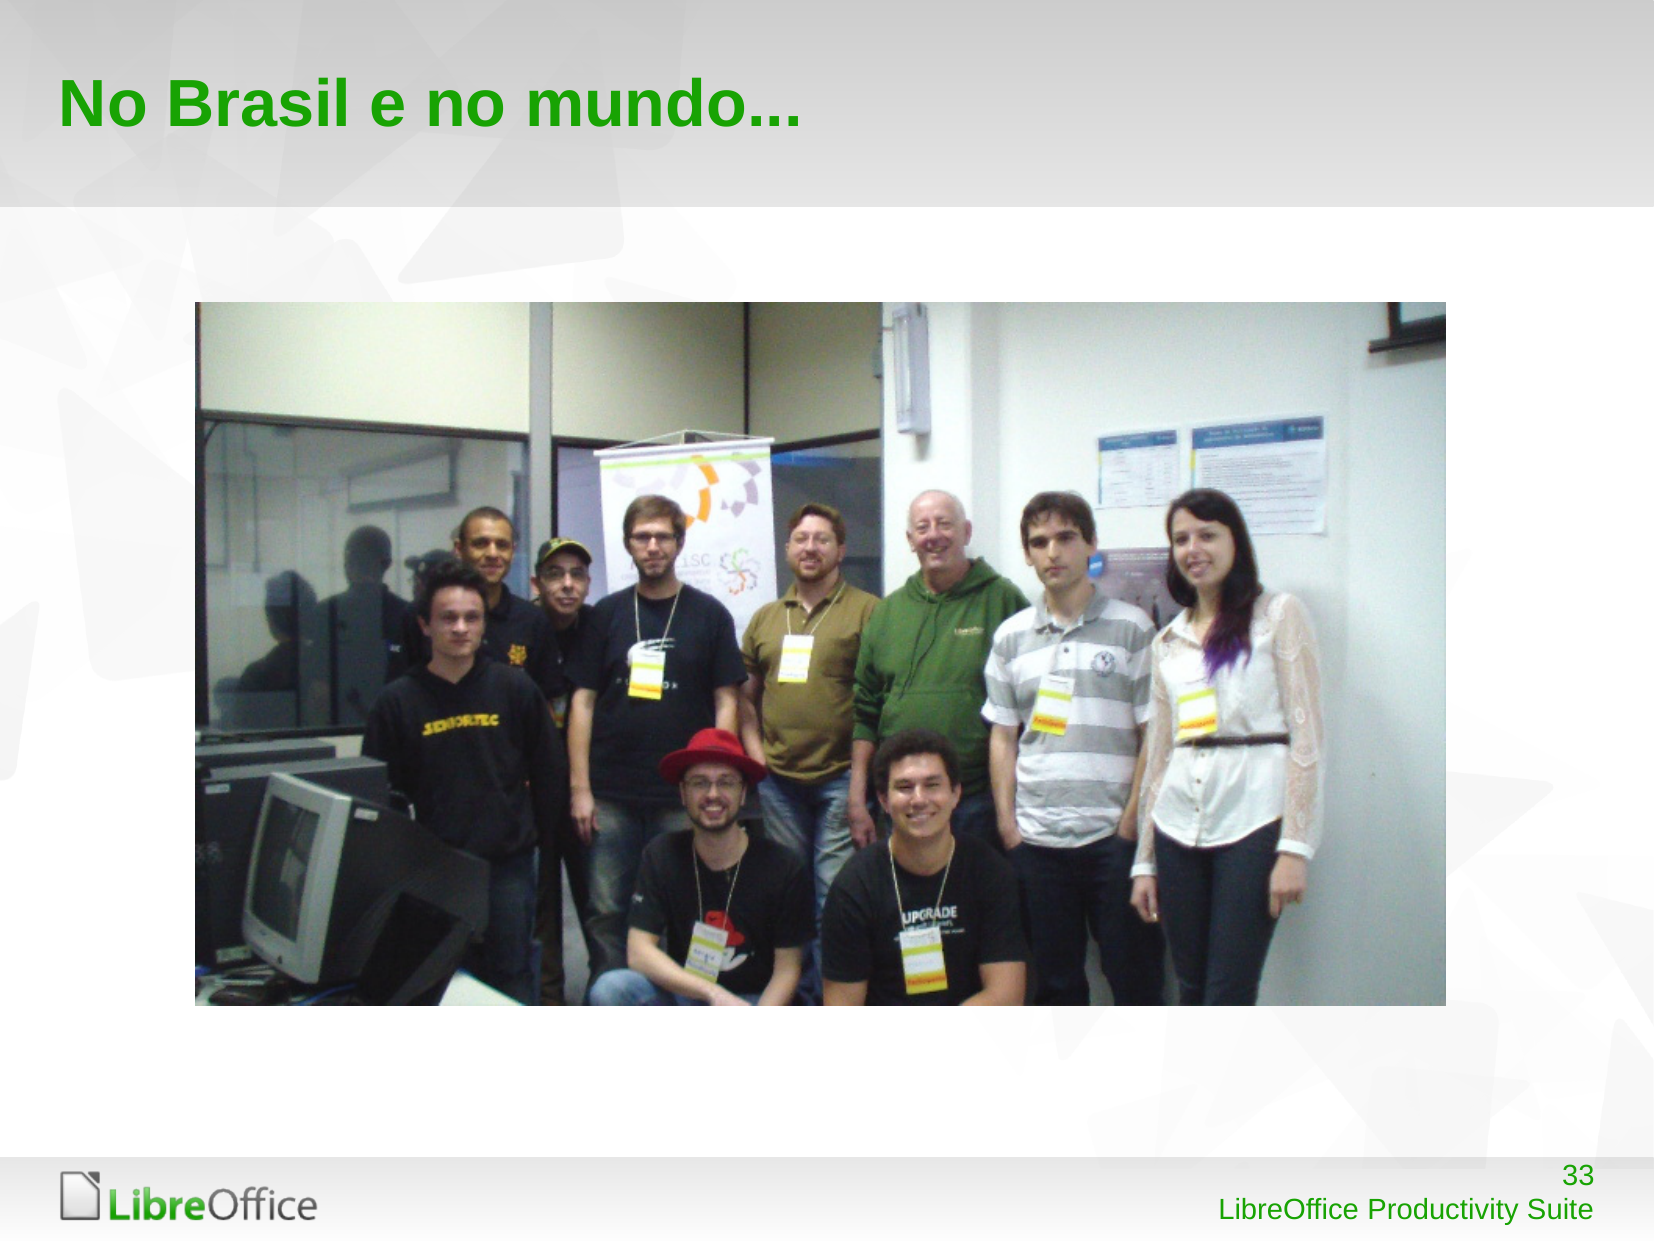

# No Brasil e no mundo...
33
LibreOffice Productivity Suite